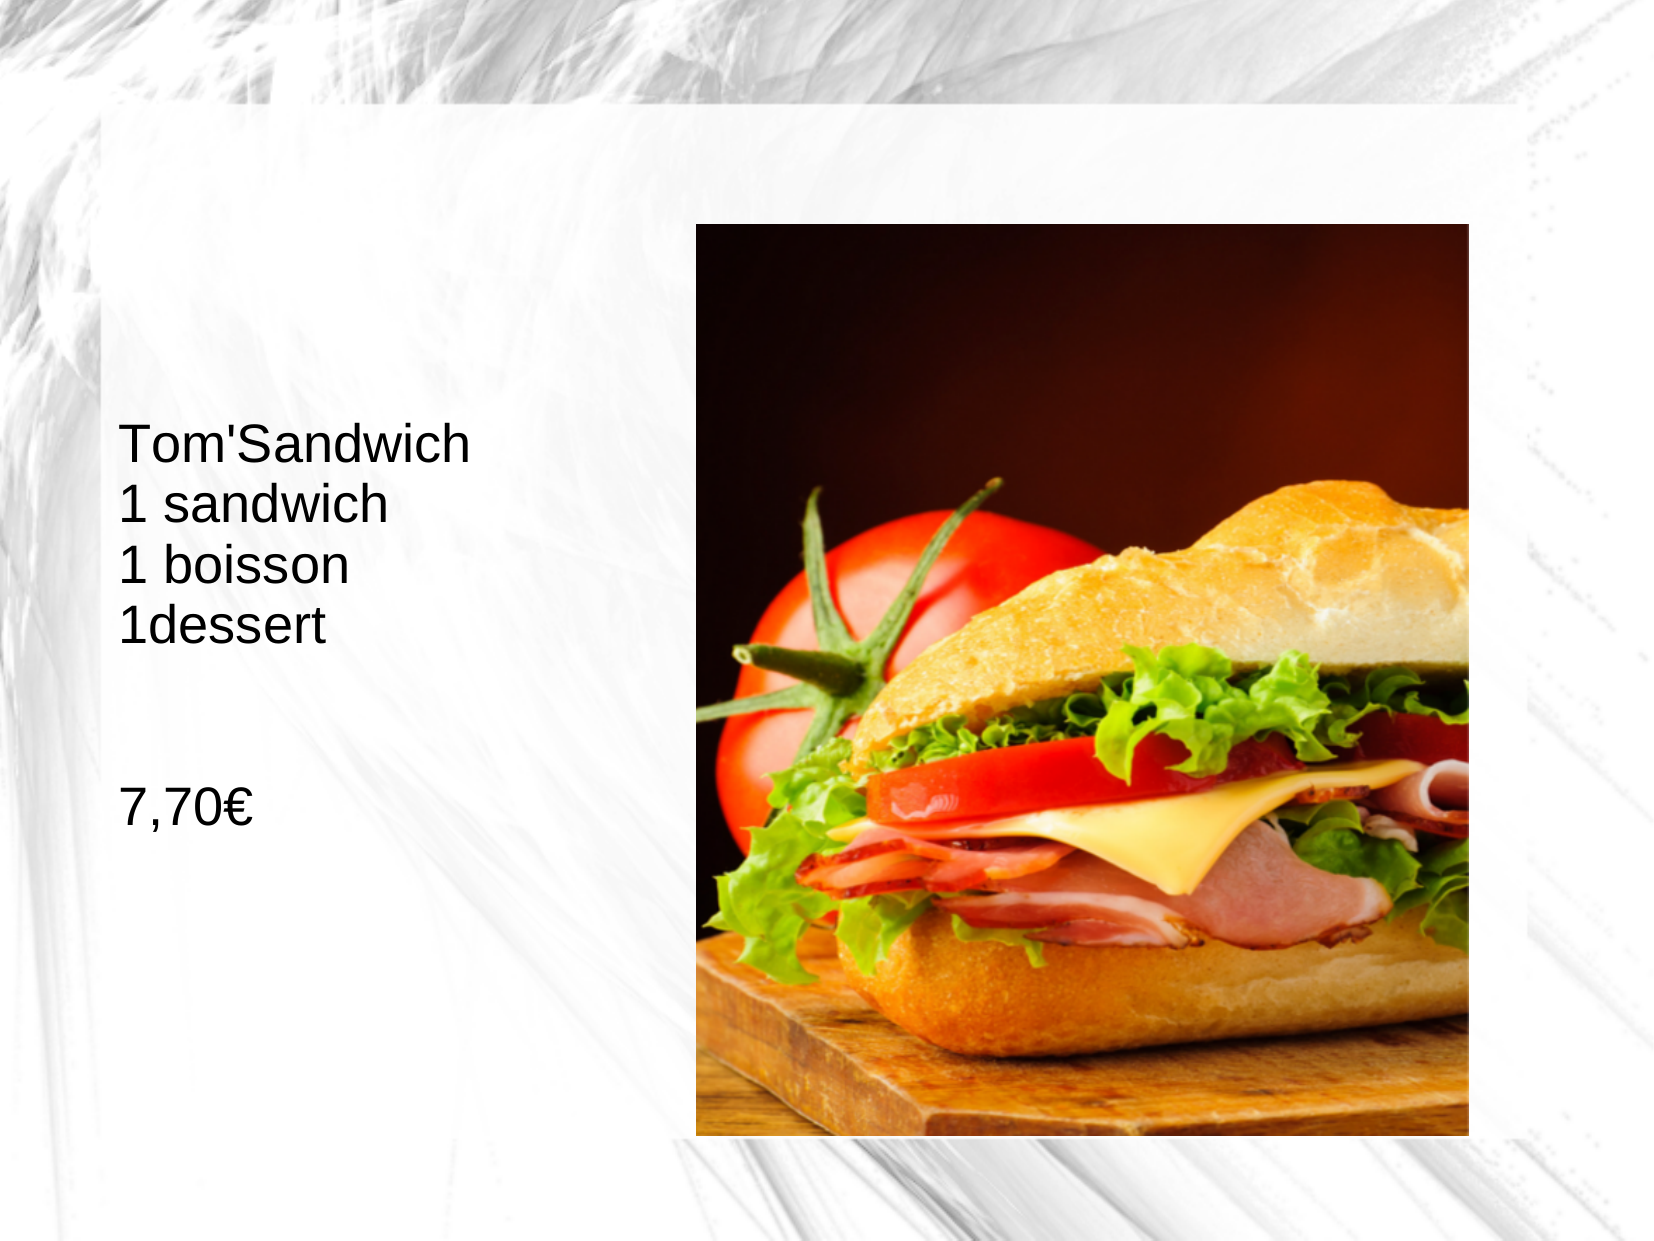

# Tom'Sandwich
1 sandwich
1 boisson
1dessert
7,70€